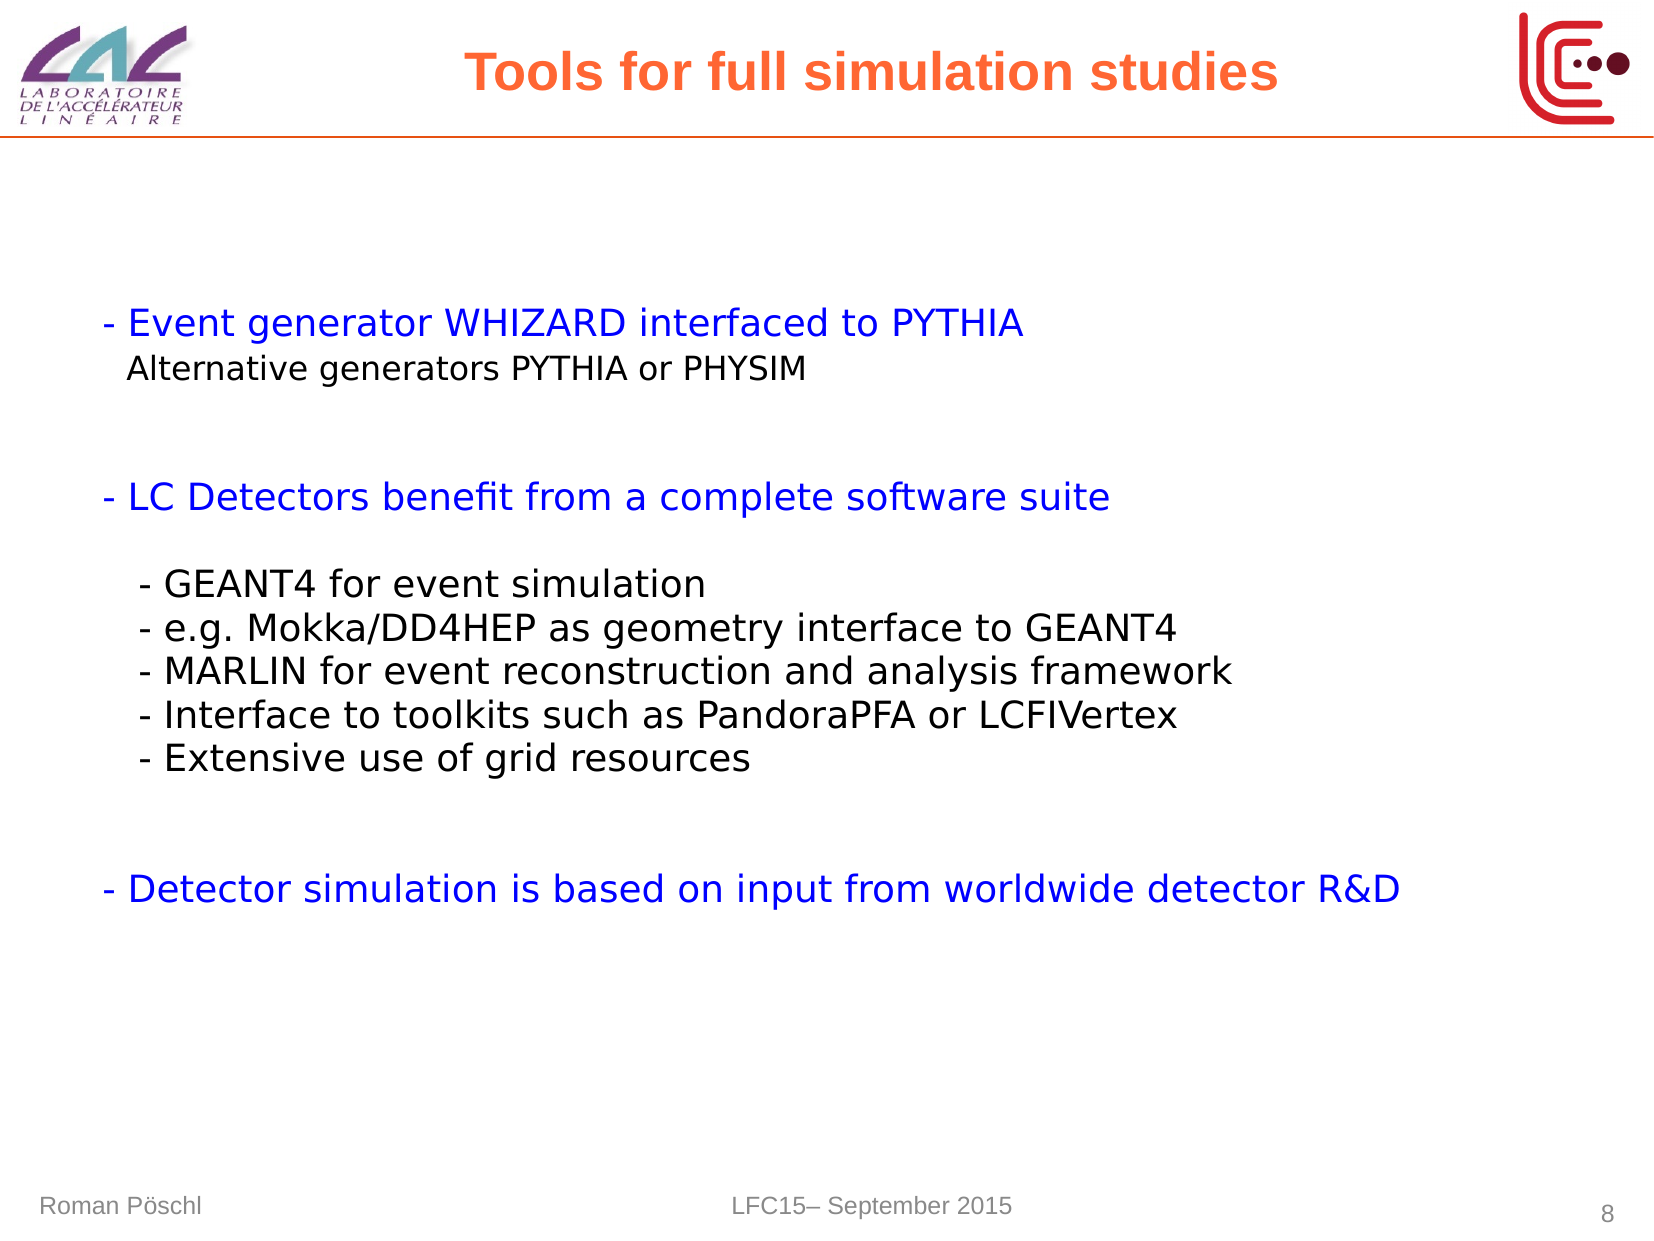

# Tools for full simulation studies
- Event generator WHIZARD interfaced to PYTHIA
 Alternative generators PYTHIA or PHYSIM
- LC Detectors benefit from a complete software suite
 - GEANT4 for event simulation
 - e.g. Mokka/DD4HEP as geometry interface to GEANT4
 - MARLIN for event reconstruction and analysis framework
 - Interface to toolkits such as PandoraPFA or LCFIVertex
 - Extensive use of grid resources
- Detector simulation is based on input from worldwide detector R&D